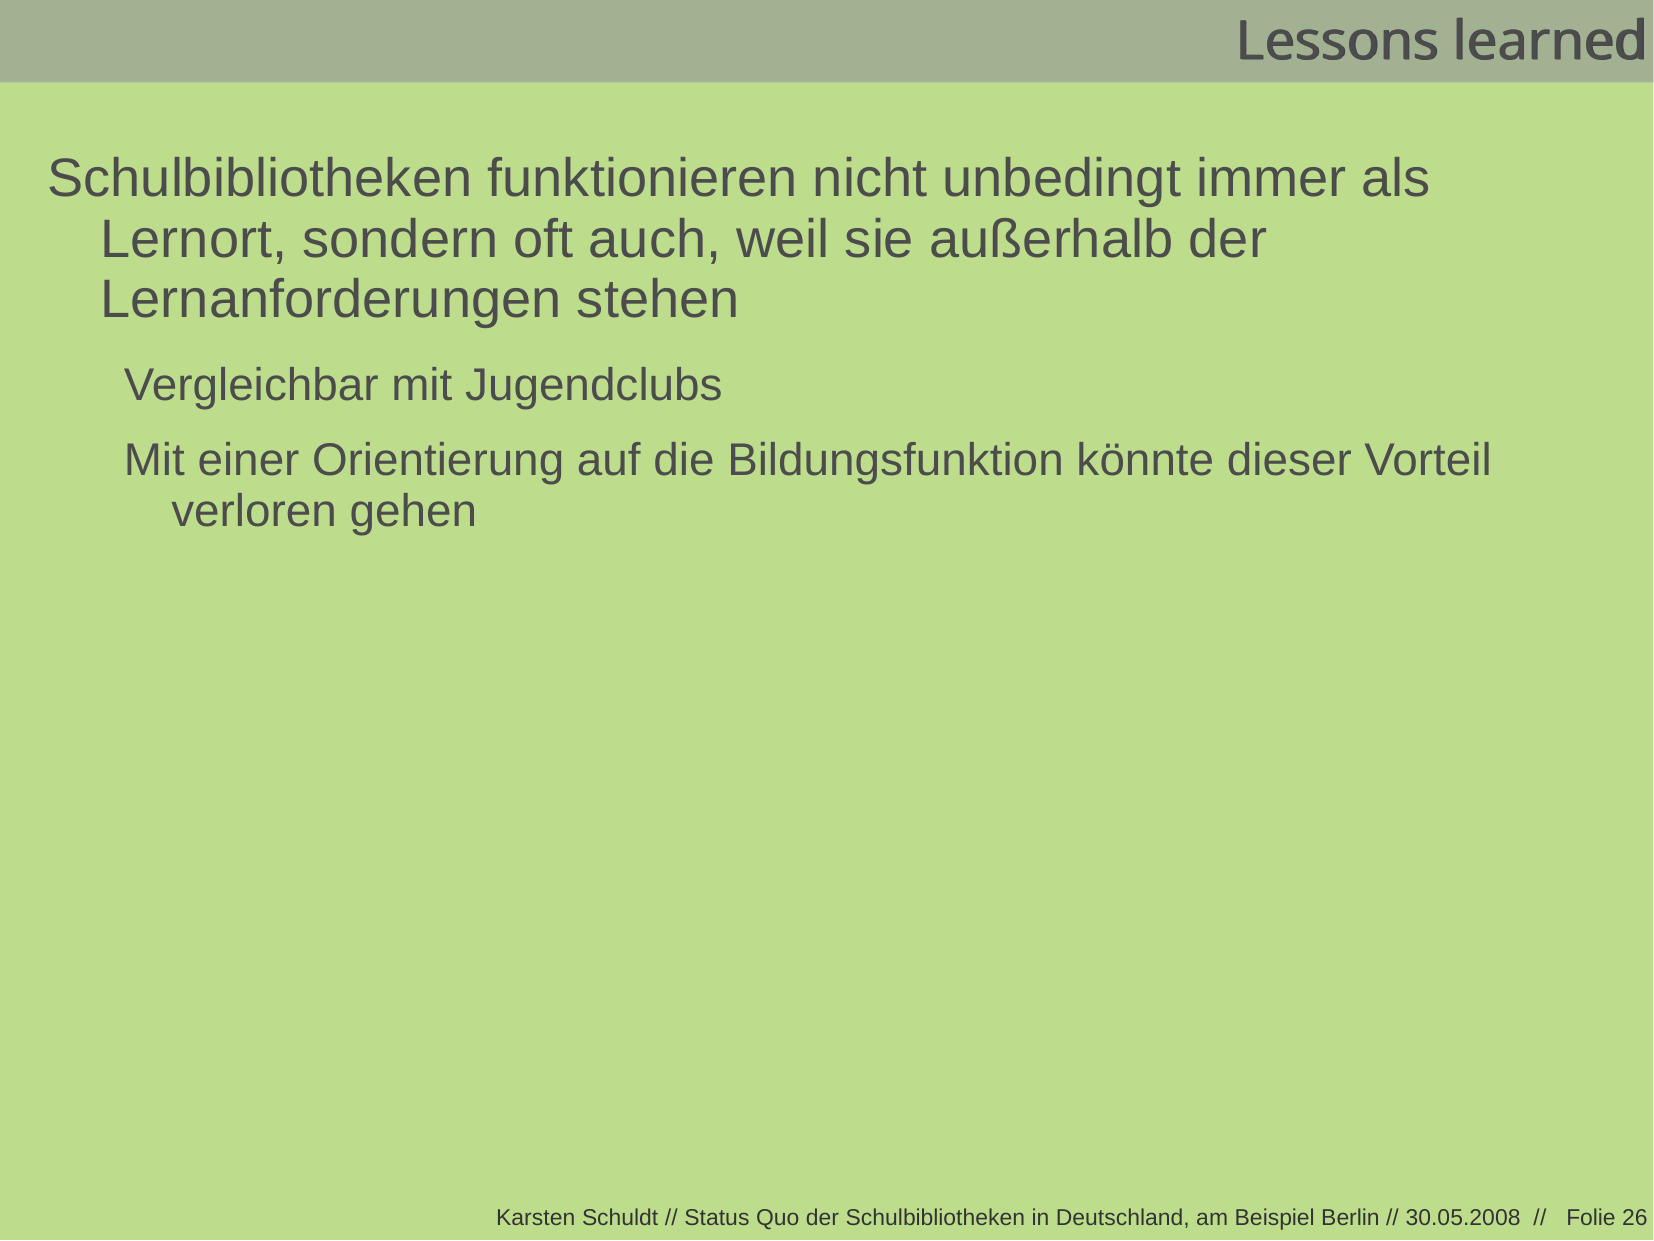

# Lessons learned
Schulbibliotheken funktionieren nicht unbedingt immer als Lernort, sondern oft auch, weil sie außerhalb der Lernanforderungen stehen
Vergleichbar mit Jugendclubs
Mit einer Orientierung auf die Bildungsfunktion könnte dieser Vorteil verloren gehen
26